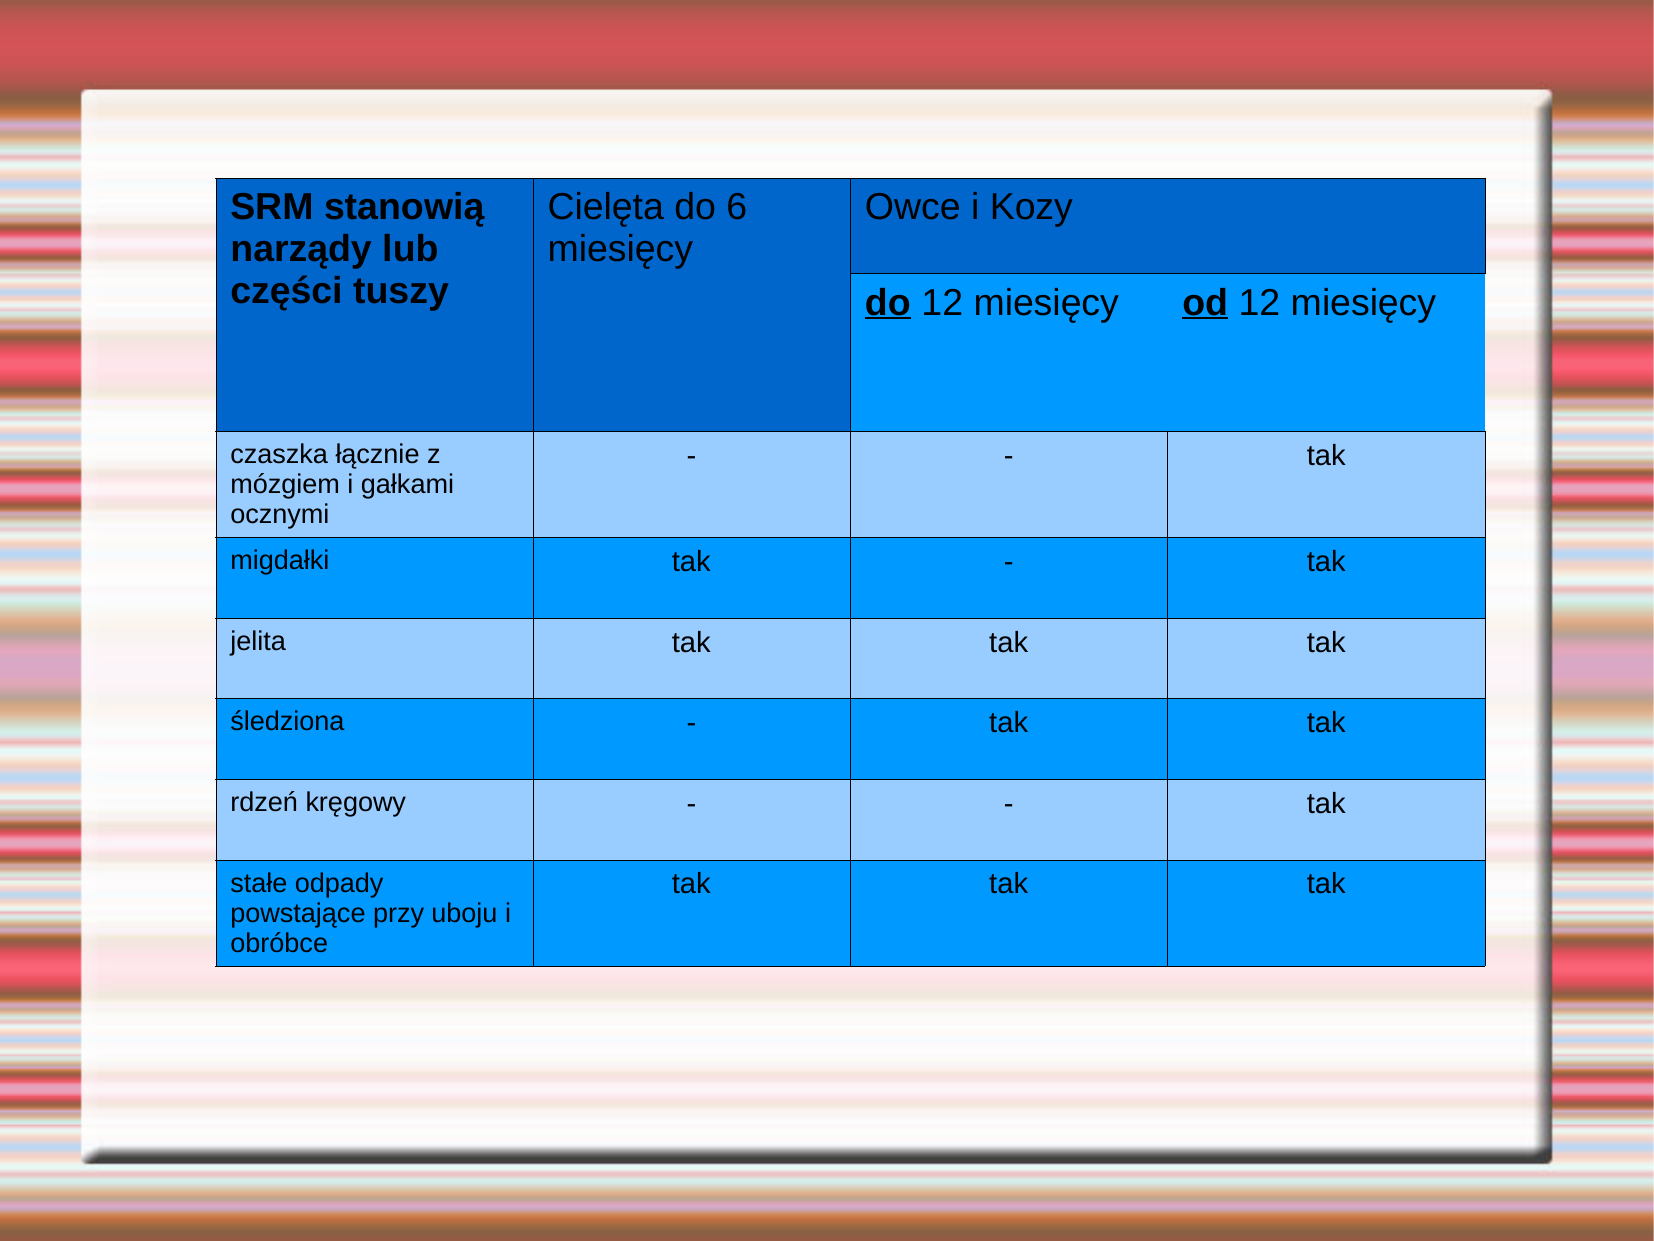

#
| SRM stanowią narządy lub części tuszy | Cielęta do 6 miesięcy | Owce i Kozy | |
| --- | --- | --- | --- |
| | | do 12 miesięcy | od 12 miesięcy |
| czaszka łącznie z mózgiem i gałkami ocznymi | - | - | tak |
| migdałki | tak | - | tak |
| jelita | tak | tak | tak |
| śledziona | - | tak | tak |
| rdzeń kręgowy | - | - | tak |
| stałe odpady powstające przy uboju i obróbce | tak | tak | tak |